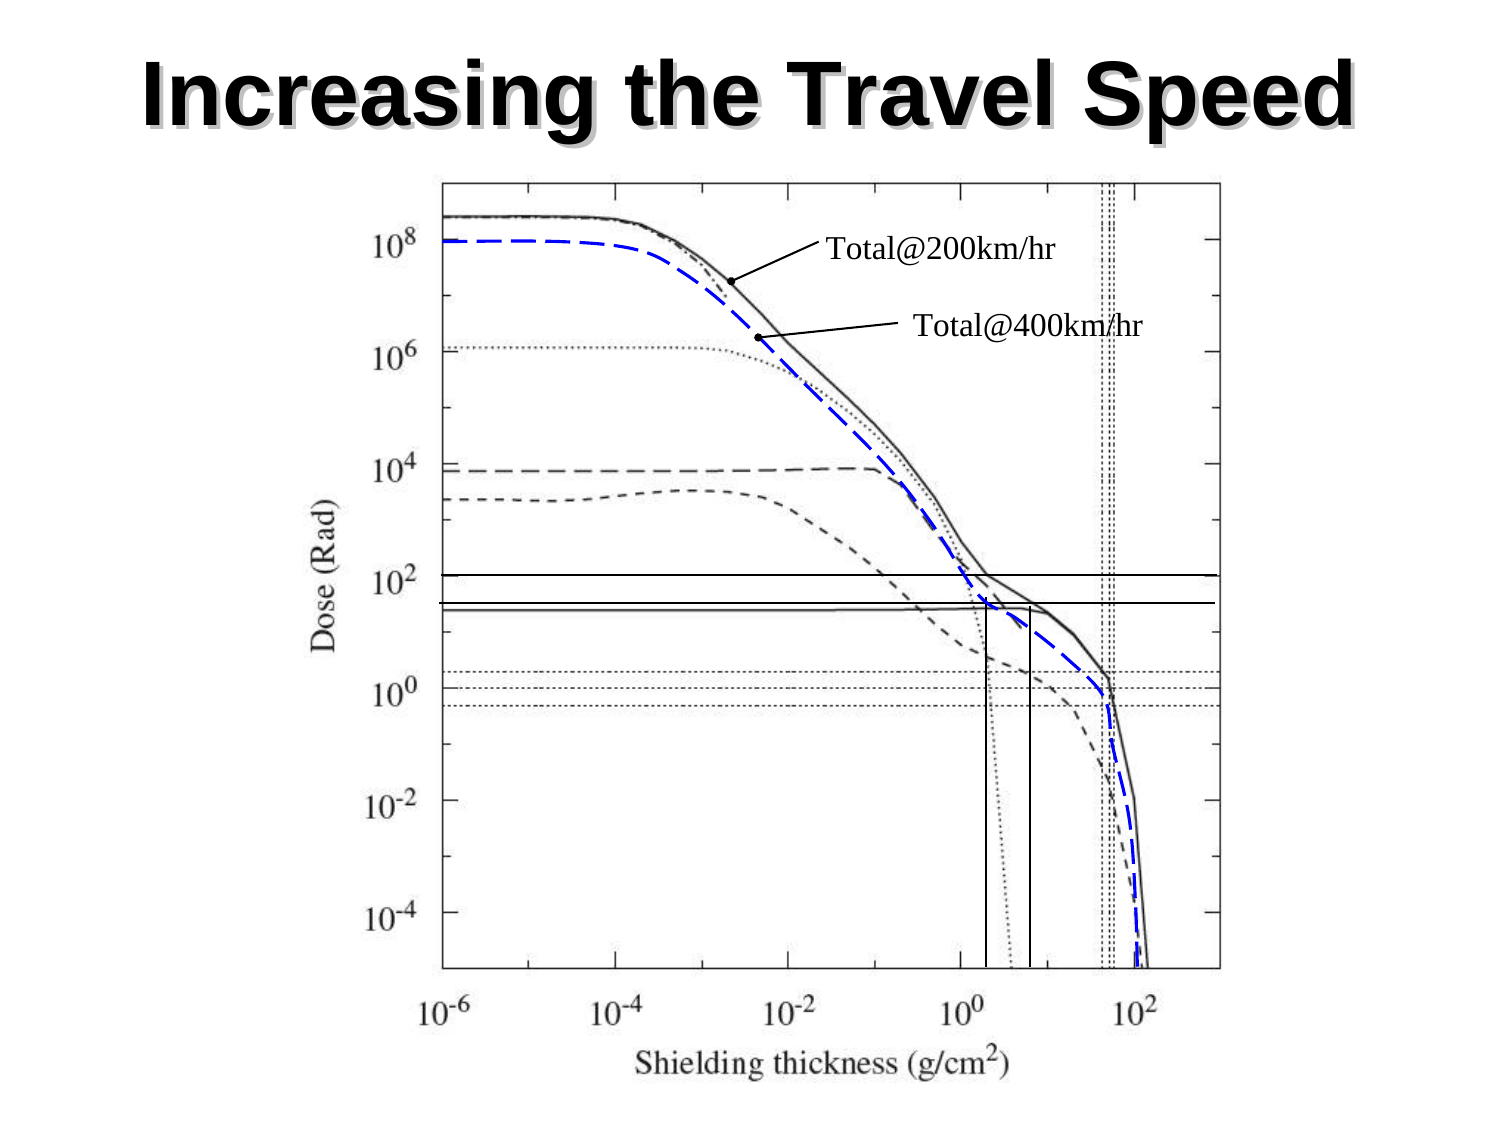

# Increasing the Travel Speed
Total@200km/hr
Total@400km/hr